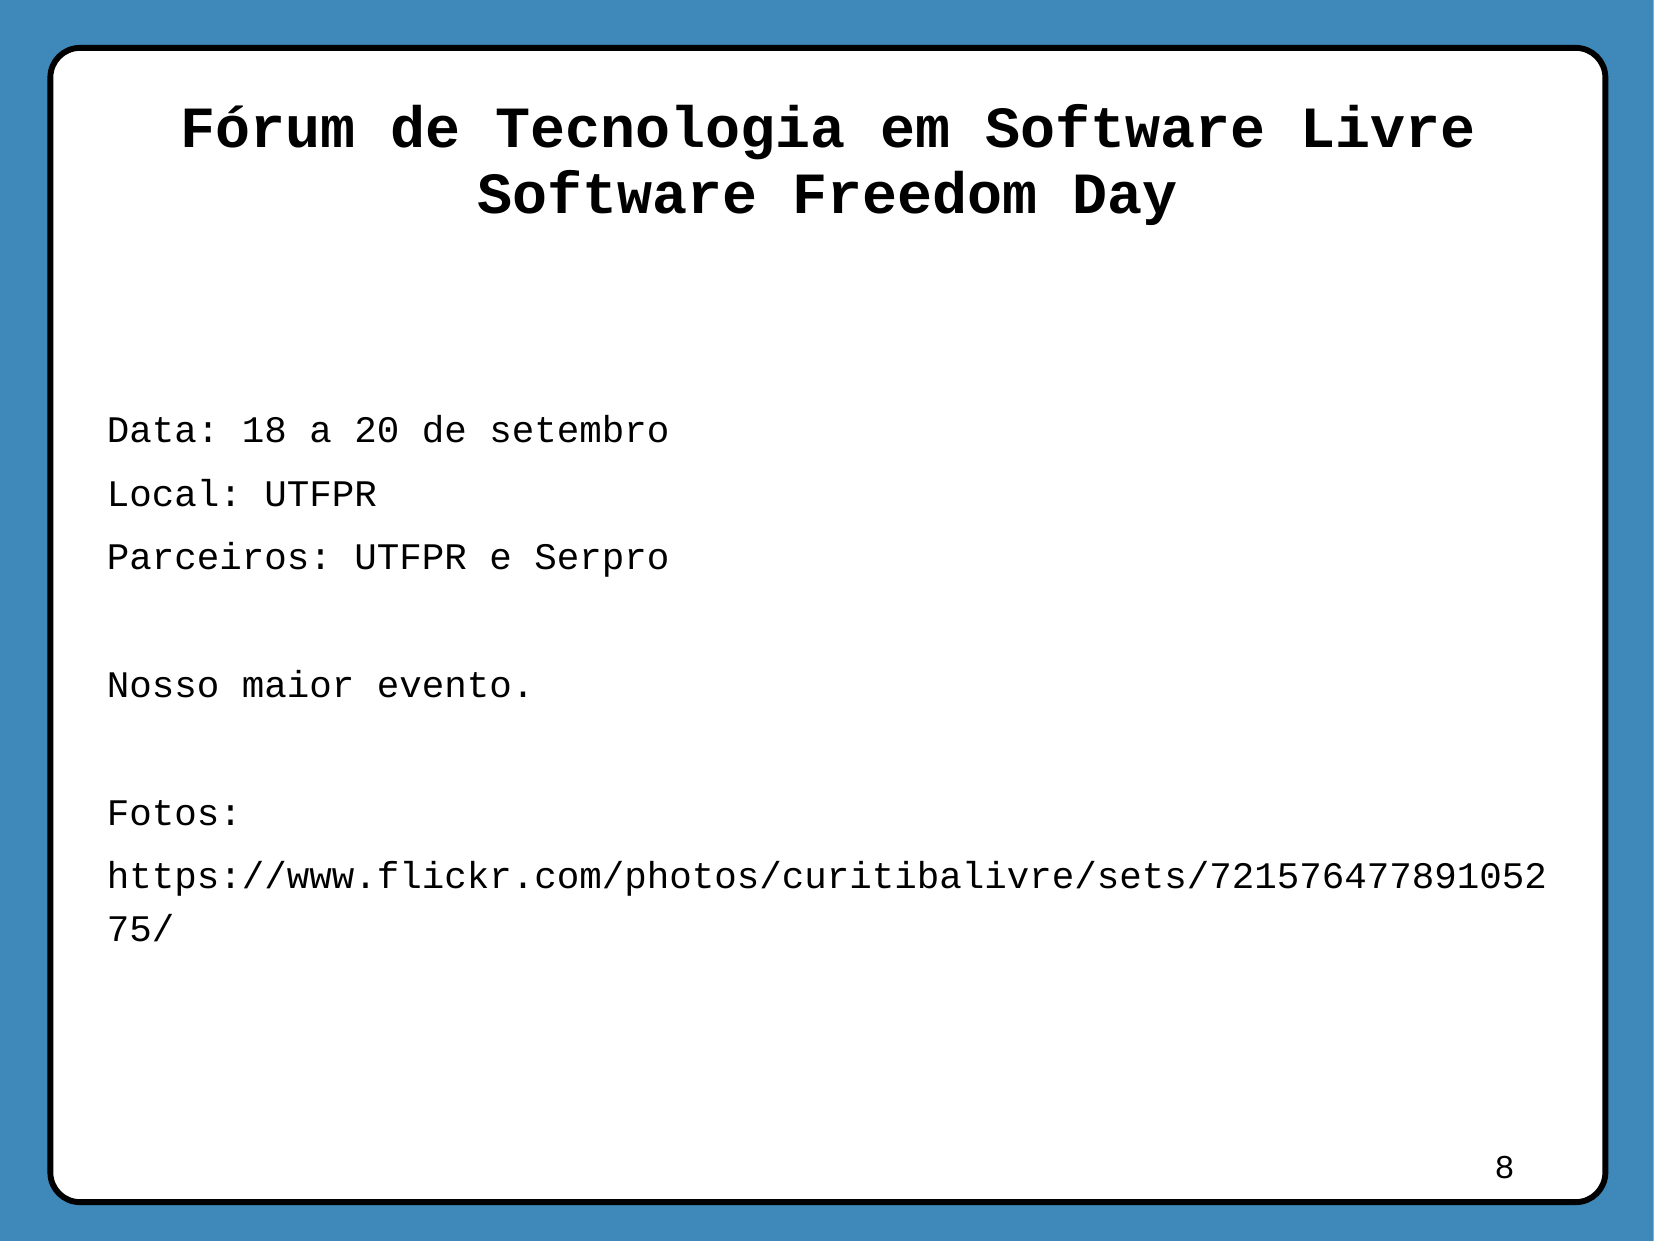

Fórum de Tecnologia em Software Livre
Software Freedom Day
# Data: 18 a 20 de setembro
Local: UTFPR
Parceiros: UTFPR e Serpro
Nosso maior evento.
Fotos: https://www.flickr.com/photos/curitibalivre/sets/72157647789105275/